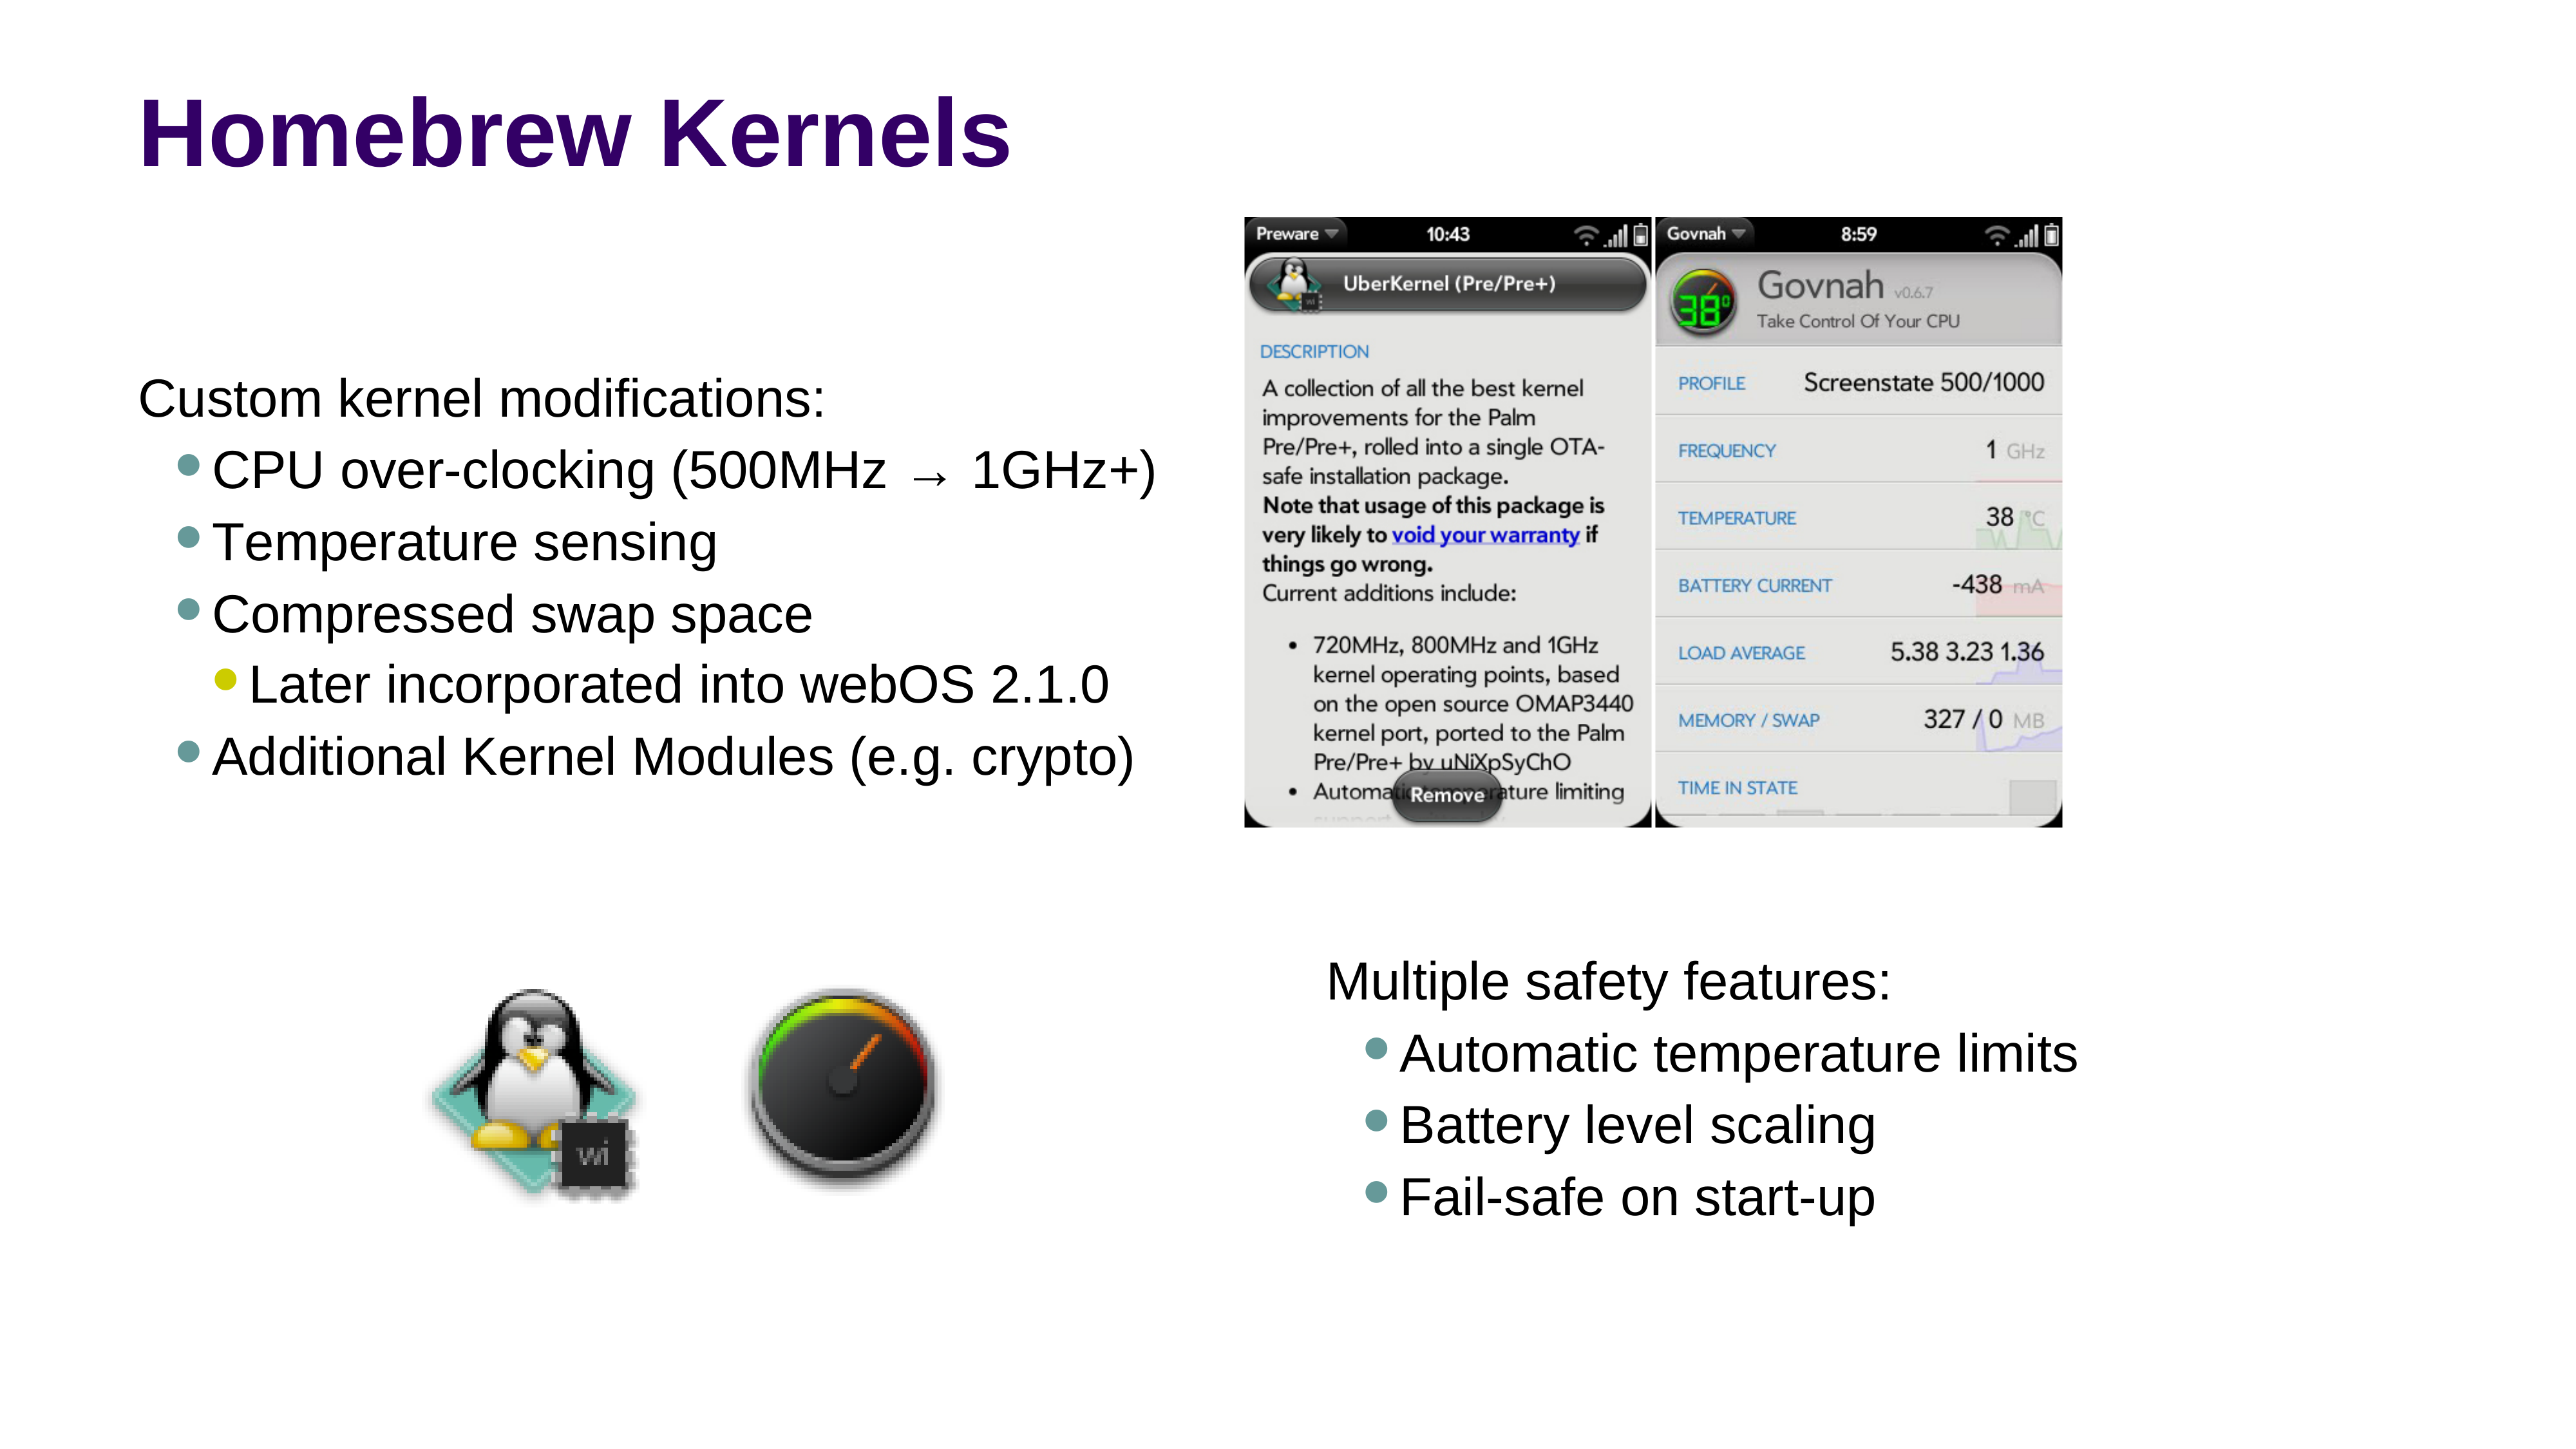

# Homebrew Kernels
Custom kernel modifications:
CPU over-clocking (500MHz → 1GHz+)
Temperature sensing
Compressed swap space
Later incorporated into webOS 2.1.0
Additional Kernel Modules (e.g. crypto)
Multiple safety features:
Automatic temperature limits
Battery level scaling
Fail-safe on start-up